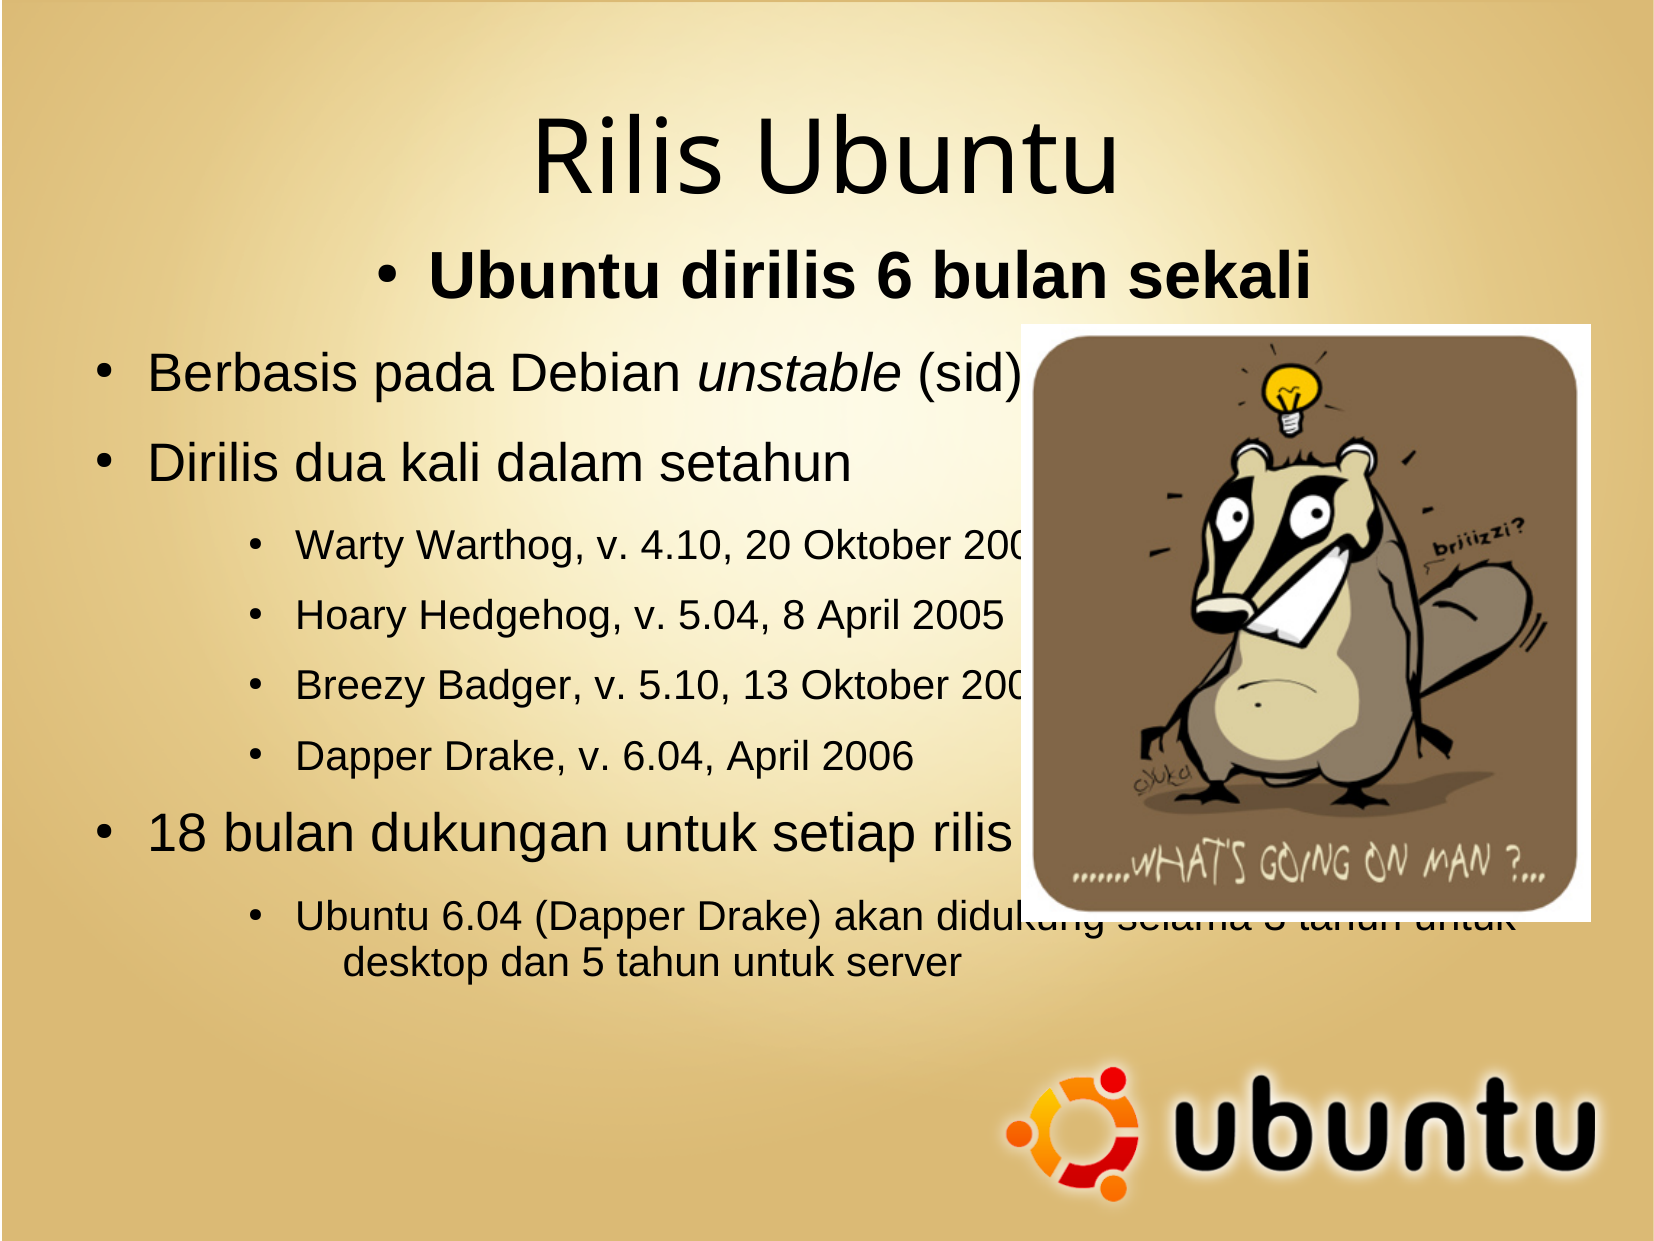

# Rilis Ubuntu
Ubuntu dirilis 6 bulan sekali
Berbasis pada Debian unstable (sid)
Dirilis dua kali dalam setahun
Warty Warthog, v. 4.10, 20 Oktober 2004
Hoary Hedgehog, v. 5.04, 8 April 2005
Breezy Badger, v. 5.10, 13 Oktober 2005
Dapper Drake, v. 6.04, April 2006
18 bulan dukungan untuk setiap rilis
Ubuntu 6.04 (Dapper Drake) akan didukung selama 3 tahun untuk desktop dan 5 tahun untuk server